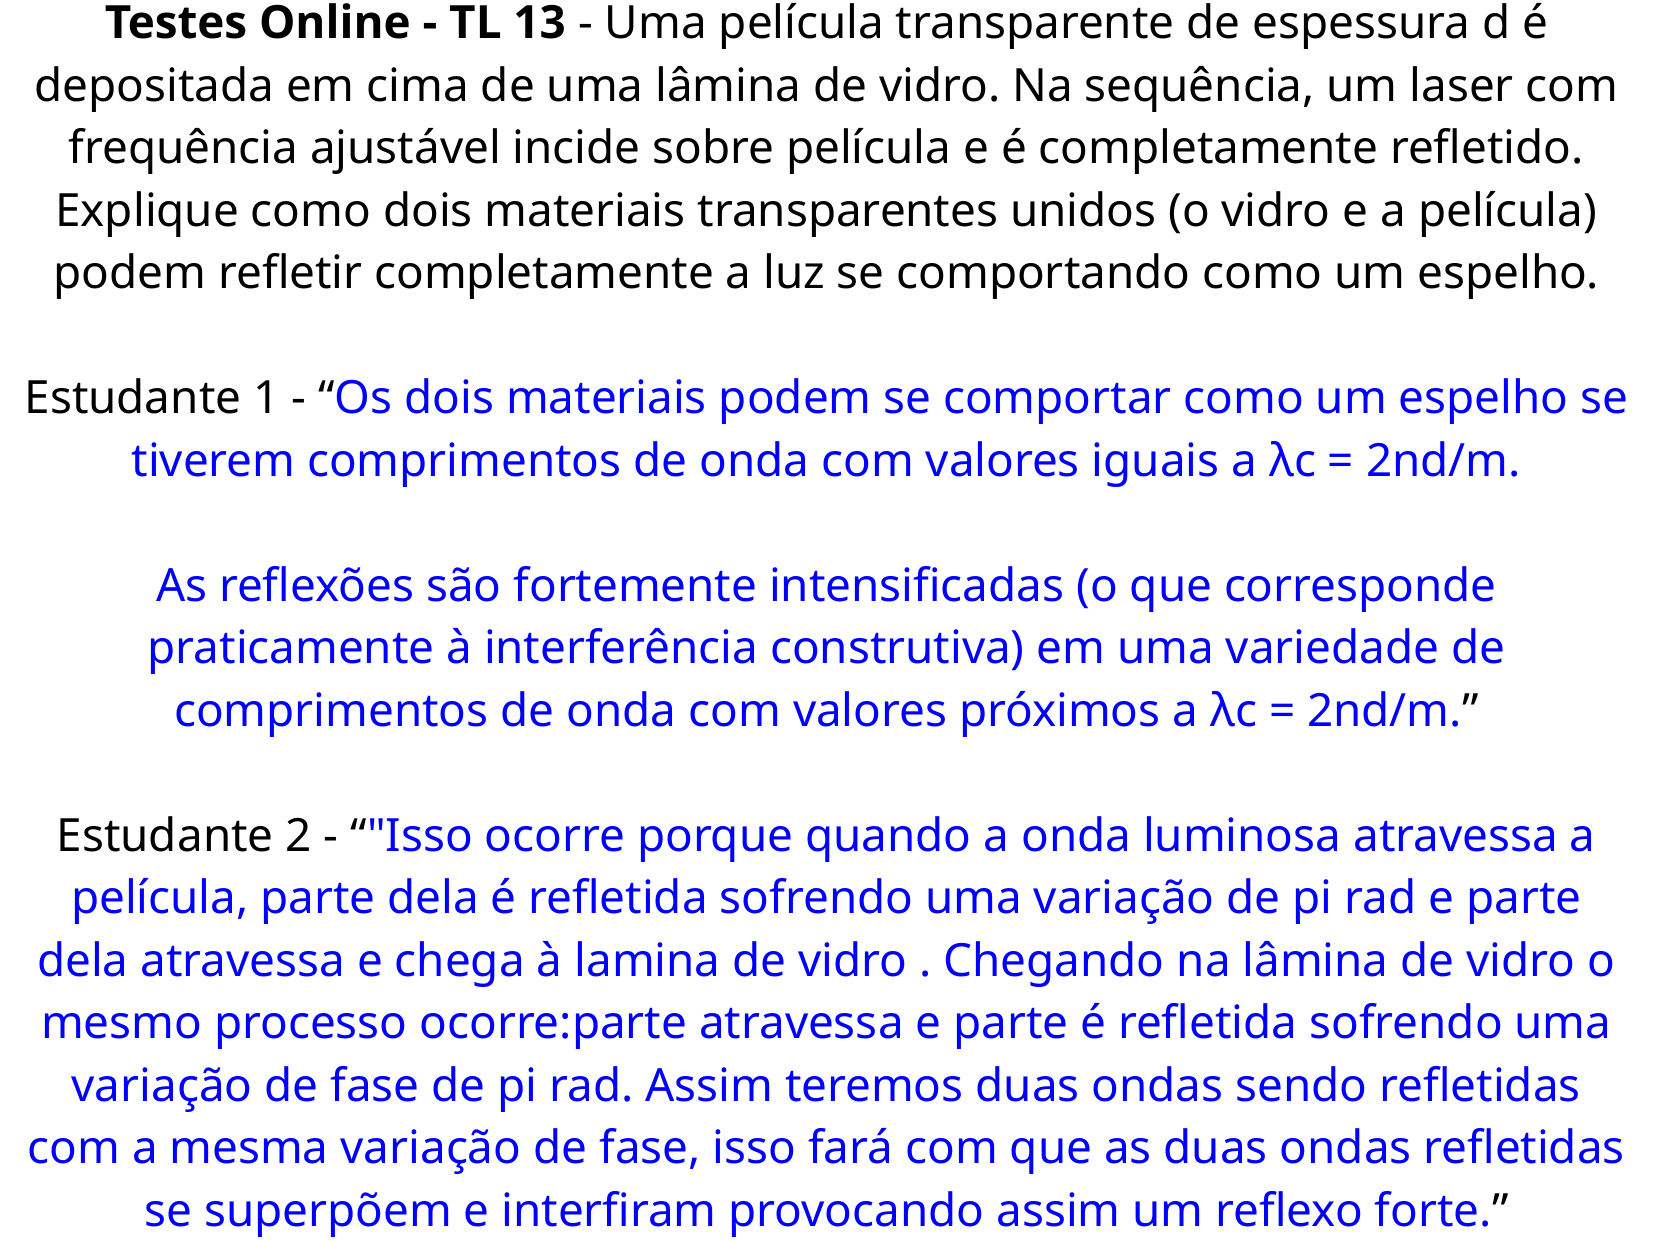

# Testes Online - TL 13 - Uma película transparente de espessura d é depositada em cima de uma lâmina de vidro. Na sequência, um laser com frequência ajustável incide sobre película e é completamente refletido. Explique como dois materiais transparentes unidos (o vidro e a película) podem refletir completamente a luz se comportando como um espelho. Estudante 1 - “Os dois materiais podem se comportar como um espelho se tiverem comprimentos de onda com valores iguais a λc = 2nd/m. As reflexões são fortemente intensificadas (o que corresponde praticamente à interferência construtiva) em uma variedade de comprimentos de onda com valores próximos a λc = 2nd/m.” Estudante 2 - “"Isso ocorre porque quando a onda luminosa atravessa a película, parte dela é refletida sofrendo uma variação de pi rad e parte dela atravessa e chega à lamina de vidro . Chegando na lâmina de vidro o mesmo processo ocorre:parte atravessa e parte é refletida sofrendo uma variação de fase de pi rad. Assim teremos duas ondas sendo refletidas com a mesma variação de fase, isso fará com que as duas ondas refletidas se superpõem e interfiram provocando assim um reflexo forte.”